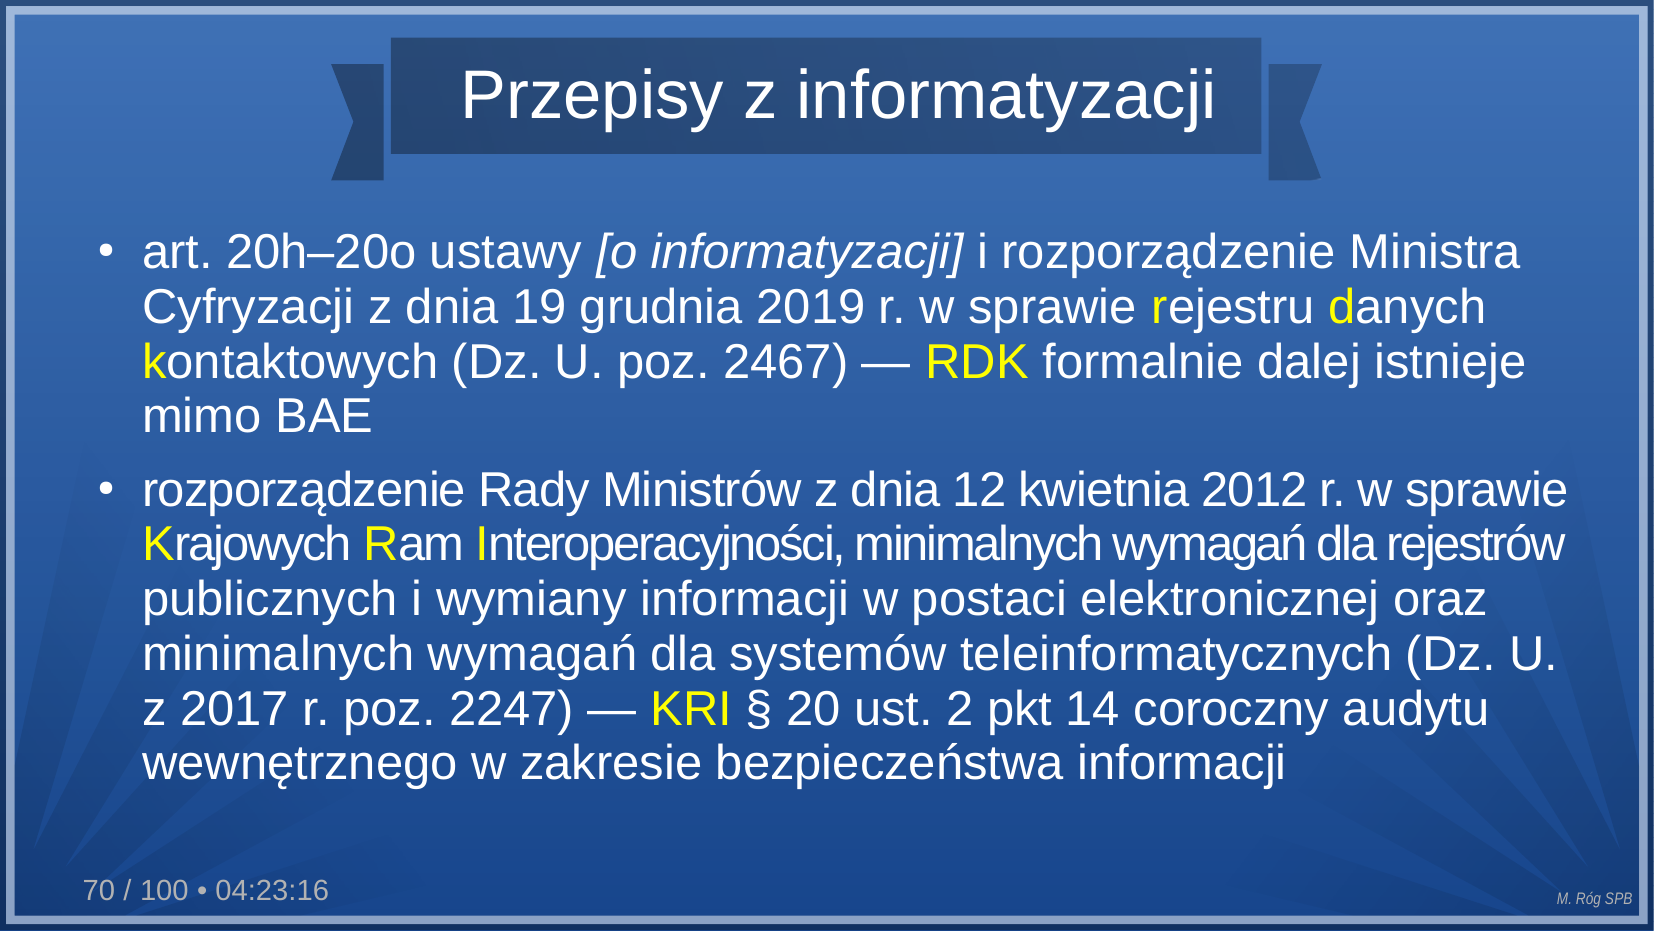

Przepisy z informatyzacji
# art. 20h–20o ustawy [o informatyzacji] i rozporządzenie Ministra Cyfryzacji z dnia 19 grudnia 2019 r. w sprawie rejestru danych kontaktowych (Dz. U. poz. 2467) — RDK formalnie dalej istnieje mimo BAE
rozporządzenie Rady Ministrów z dnia 12 kwietnia 2012 r. w sprawie Krajowych Ram Interoperacyjności, minimalnych wymagań dla rejestrów publicznych i wymiany informacji w postaci elektronicznej oraz minimalnych wymagań dla systemów teleinformatycznych (Dz. U. z 2017 r. poz. 2247) — KRI § 20 ust. 2 pkt 14 coroczny audytu wewnętrznego w zakresie bezpieczeństwa informacji